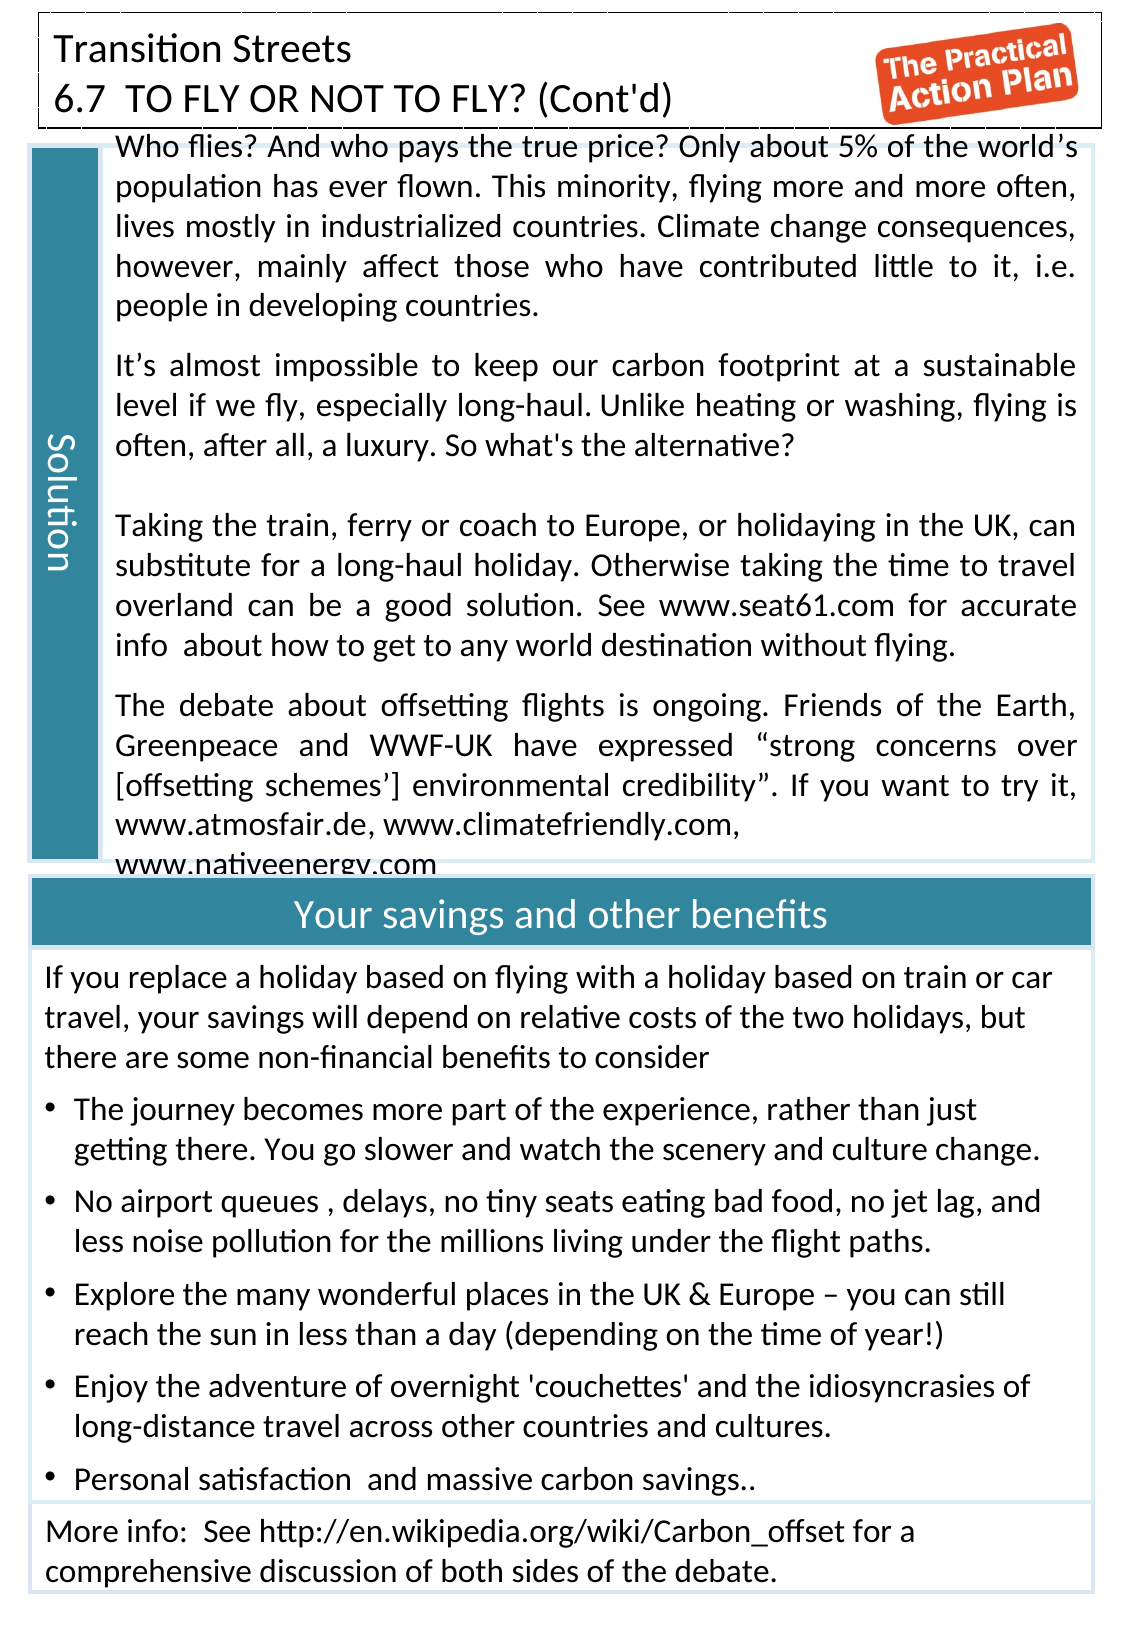

Transition Streets
6.7 TO FLY OR NOT TO FLY? (Cont'd)
Solution
Who flies? And who pays the true price? Only about 5% of the world’s population has ever flown. This minority, flying more and more often, lives mostly in industrialized countries. Climate change consequences, however, mainly affect those who have contributed little to it, i.e. people in developing countries.
It’s almost impossible to keep our carbon footprint at a sustainable level if we fly, especially long-haul. Unlike heating or washing, flying is often, after all, a luxury. So what's the alternative?
Taking the train, ferry or coach to Europe, or holidaying in the UK, can substitute for a long-haul holiday. Otherwise taking the time to travel overland can be a good solution. See www.seat61.com for accurate info about how to get to any world destination without flying.
The debate about offsetting flights is ongoing. Friends of the Earth, Greenpeace and WWF-UK have expressed “strong concerns over [offsetting schemes’] environmental credibility”. If you want to try it, www.atmosfair.de, www.climatefriendly.com, www.nativeenergy.com
Your savings and other benefits
If you replace a holiday based on flying with a holiday based on train or car travel, your savings will depend on relative costs of the two holidays, but there are some non-financial benefits to consider
The journey becomes more part of the experience, rather than just getting there. You go slower and watch the scenery and culture change.
No airport queues , delays, no tiny seats eating bad food, no jet lag, and less noise pollution for the millions living under the flight paths.
Explore the many wonderful places in the UK & Europe – you can still reach the sun in less than a day (depending on the time of year!)
Enjoy the adventure of overnight 'couchettes' and the idiosyncrasies of long-distance travel across other countries and cultures.
Personal satisfaction and massive carbon savings..
More info: See http://en.wikipedia.org/wiki/Carbon_offset for a comprehensive discussion of both sides of the debate.